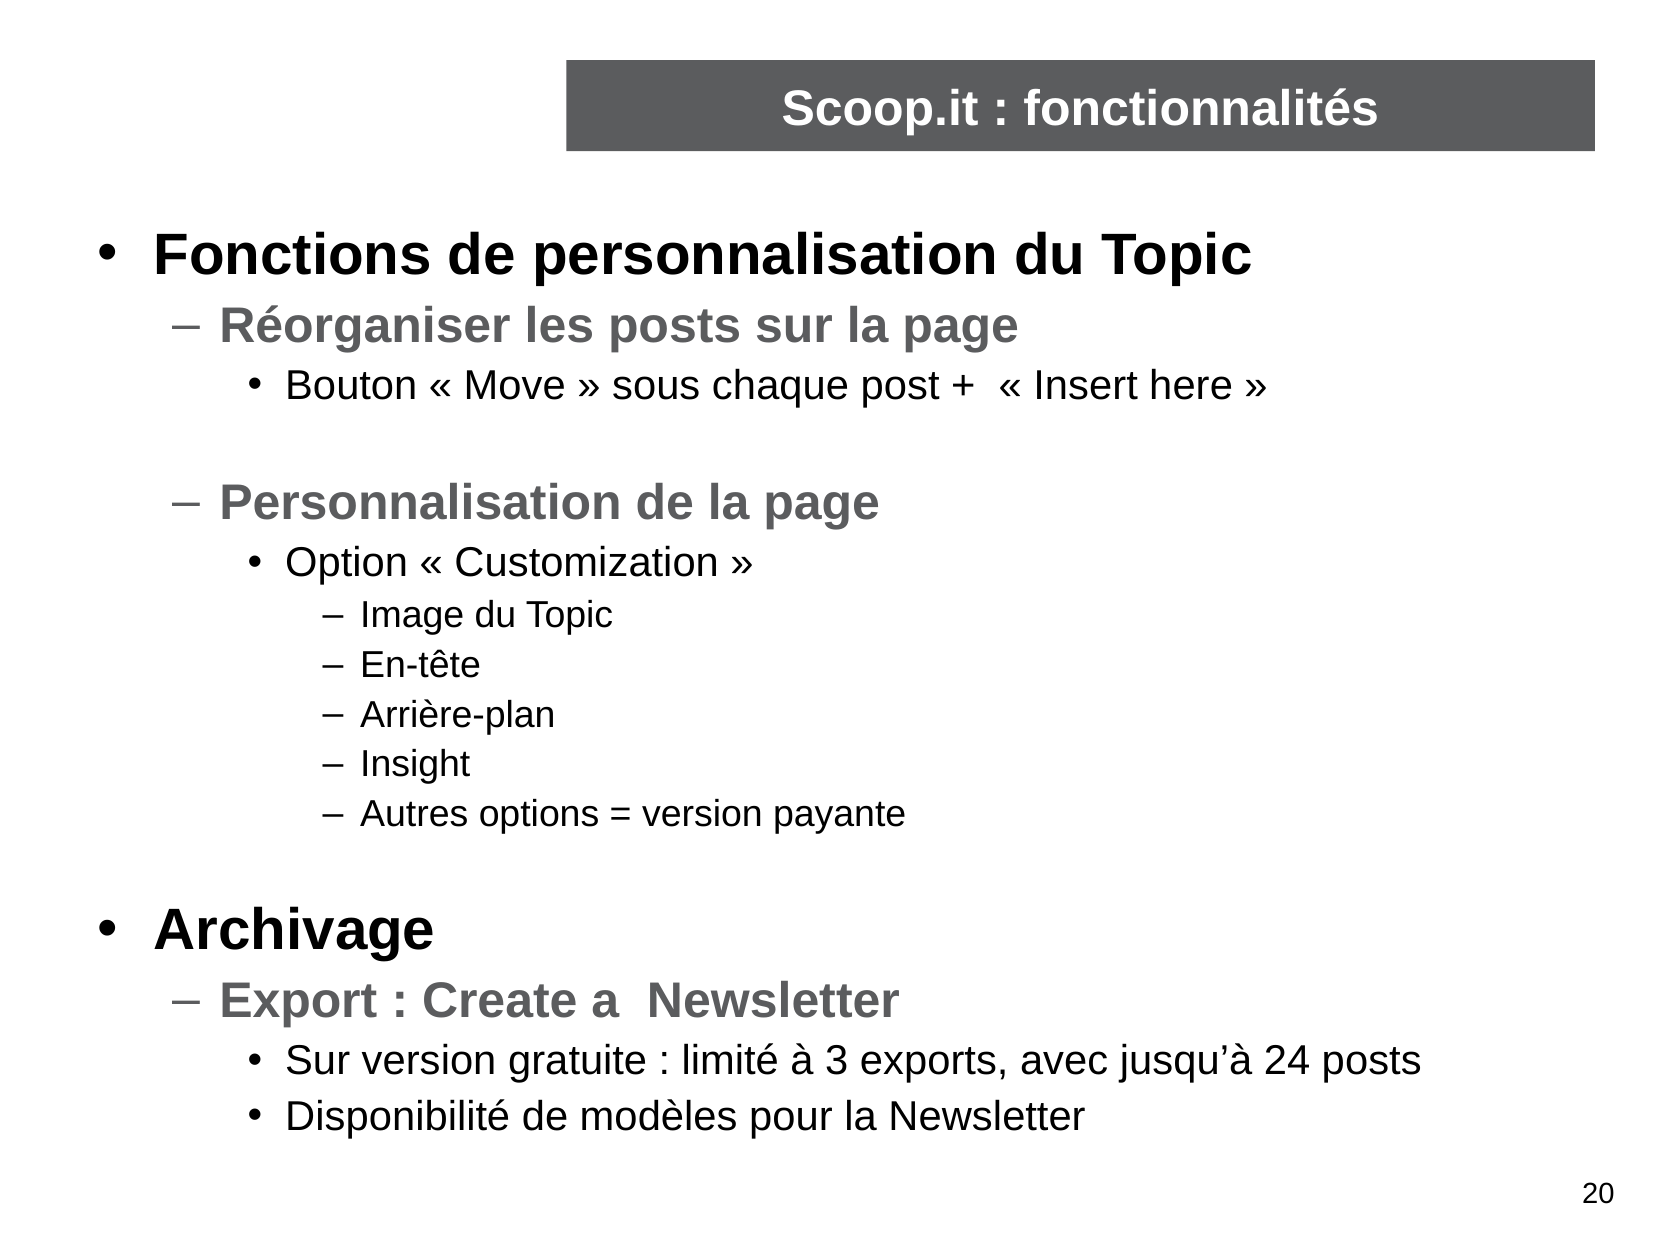

Scoop.it : fonctionnalités
Fonctions de personnalisation du Topic
Réorganiser les posts sur la page
Bouton « Move » sous chaque post +  « Insert here »
Personnalisation de la page
Option « Customization »
Image du Topic
En-tête
Arrière-plan
Insight
Autres options = version payante
Archivage
Export : Create a Newsletter
Sur version gratuite : limité à 3 exports, avec jusqu’à 24 posts
Disponibilité de modèles pour la Newsletter